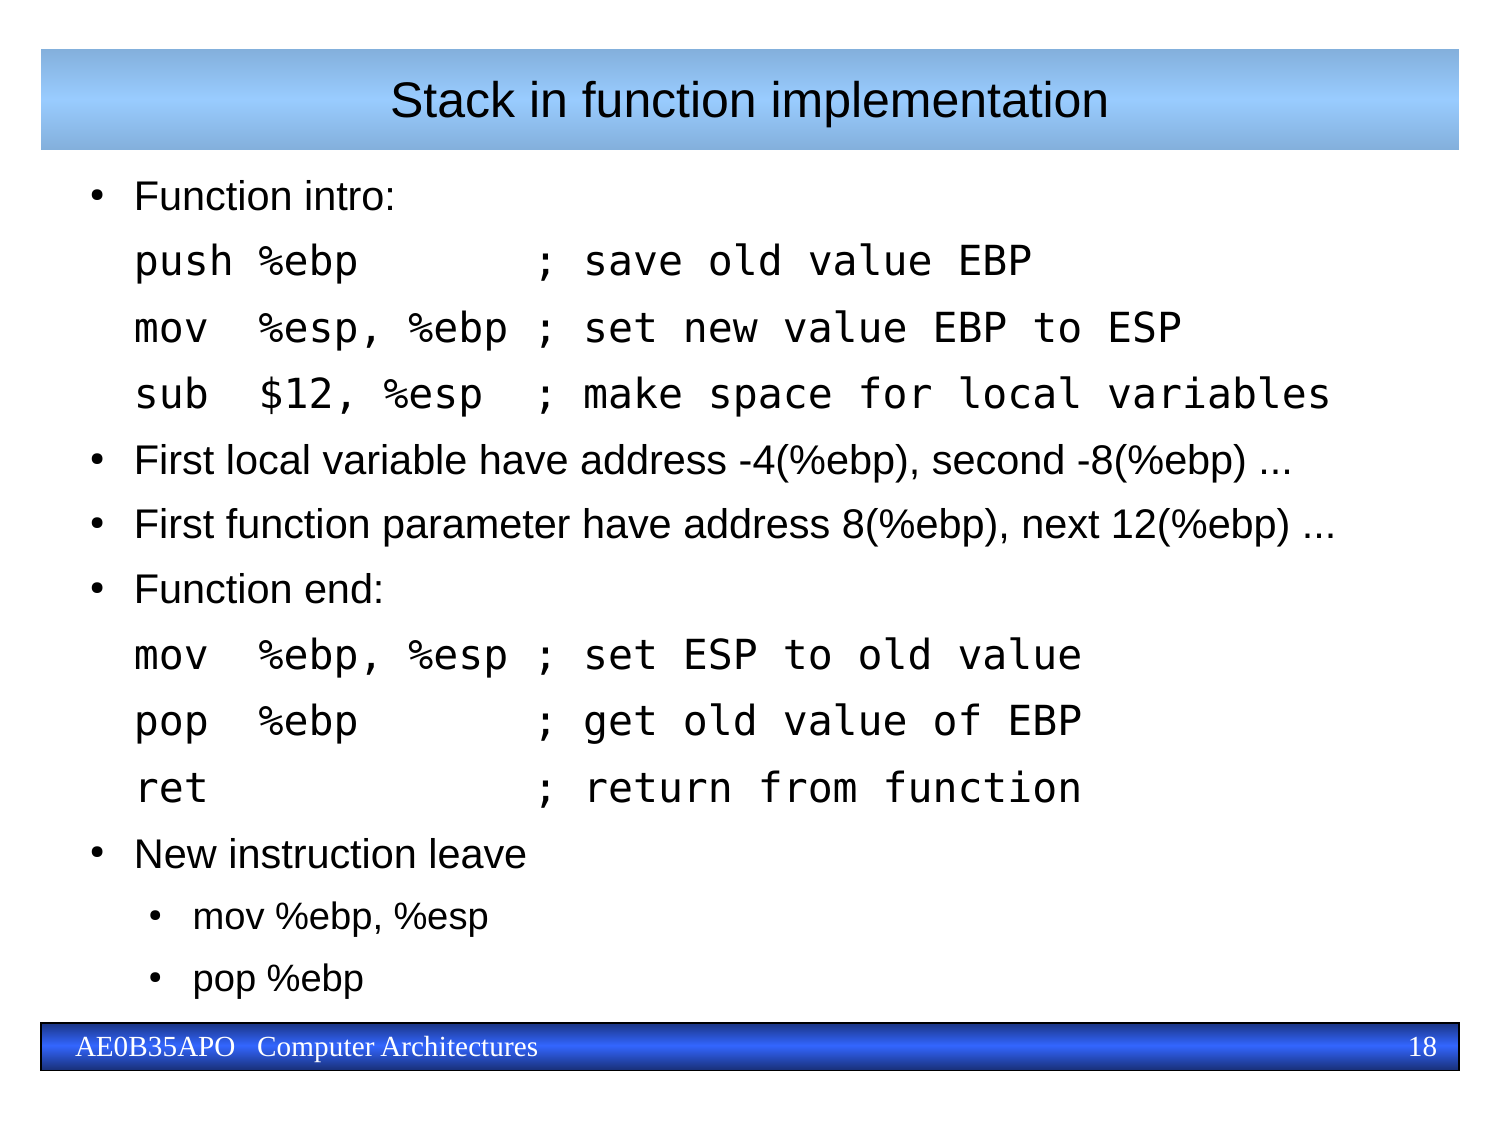

# Stack in function implementation
Function intro:
push %ebp ; save old value EBP
mov %esp, %ebp ; set new value EBP to ESP
sub $12, %esp ; make space for local variables
First local variable have address -4(%ebp), second -8(%ebp) ...
First function parameter have address 8(%ebp), next 12(%ebp) ...
Function end:
mov %ebp, %esp ; set ESP to old value
pop %ebp ; get old value of EBP
ret ; return from function
New instruction leave
mov %ebp, %esp
pop %ebp
AE0B35APO Computer Architectures
18